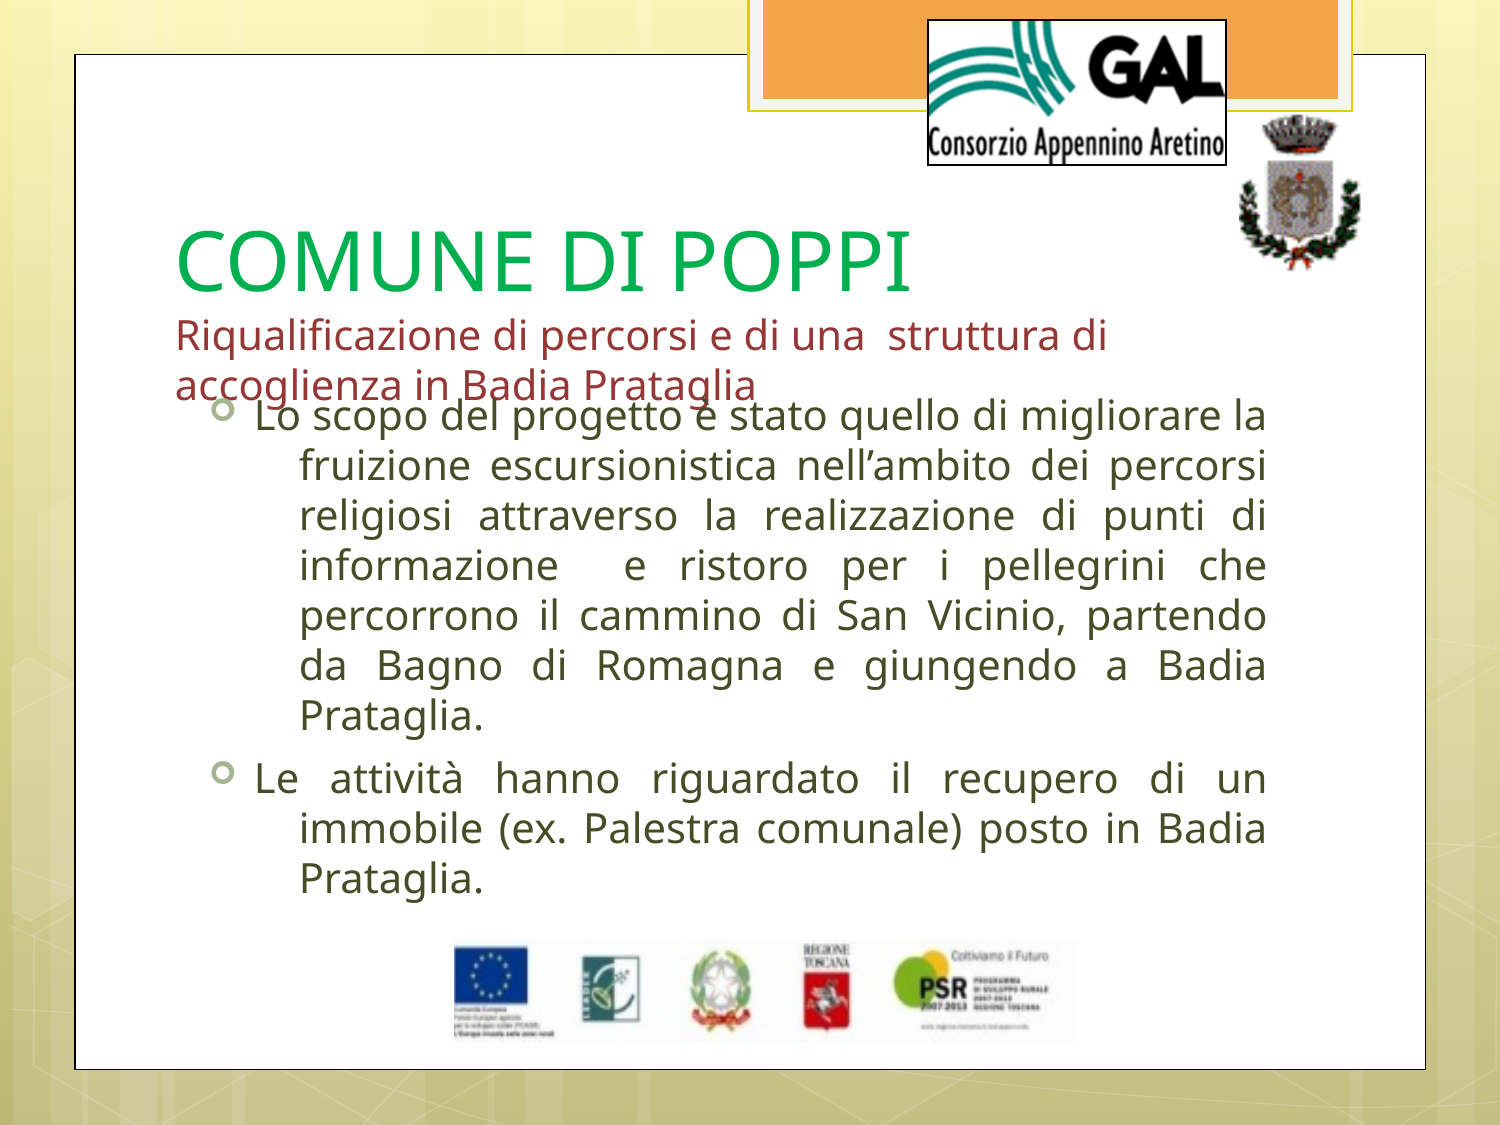

# COMUNE DI POPPI Riqualificazione di percorsi e di una struttura di accoglienza in Badia Prataglia
Lo scopo del progetto è stato quello di migliorare la fruizione escursionistica nell’ambito dei percorsi religiosi attraverso la realizzazione di punti di informazione e ristoro per i pellegrini che percorrono il cammino di San Vicinio, partendo da Bagno di Romagna e giungendo a Badia Prataglia.
Le attività hanno riguardato il recupero di un immobile (ex. Palestra comunale) posto in Badia Prataglia.